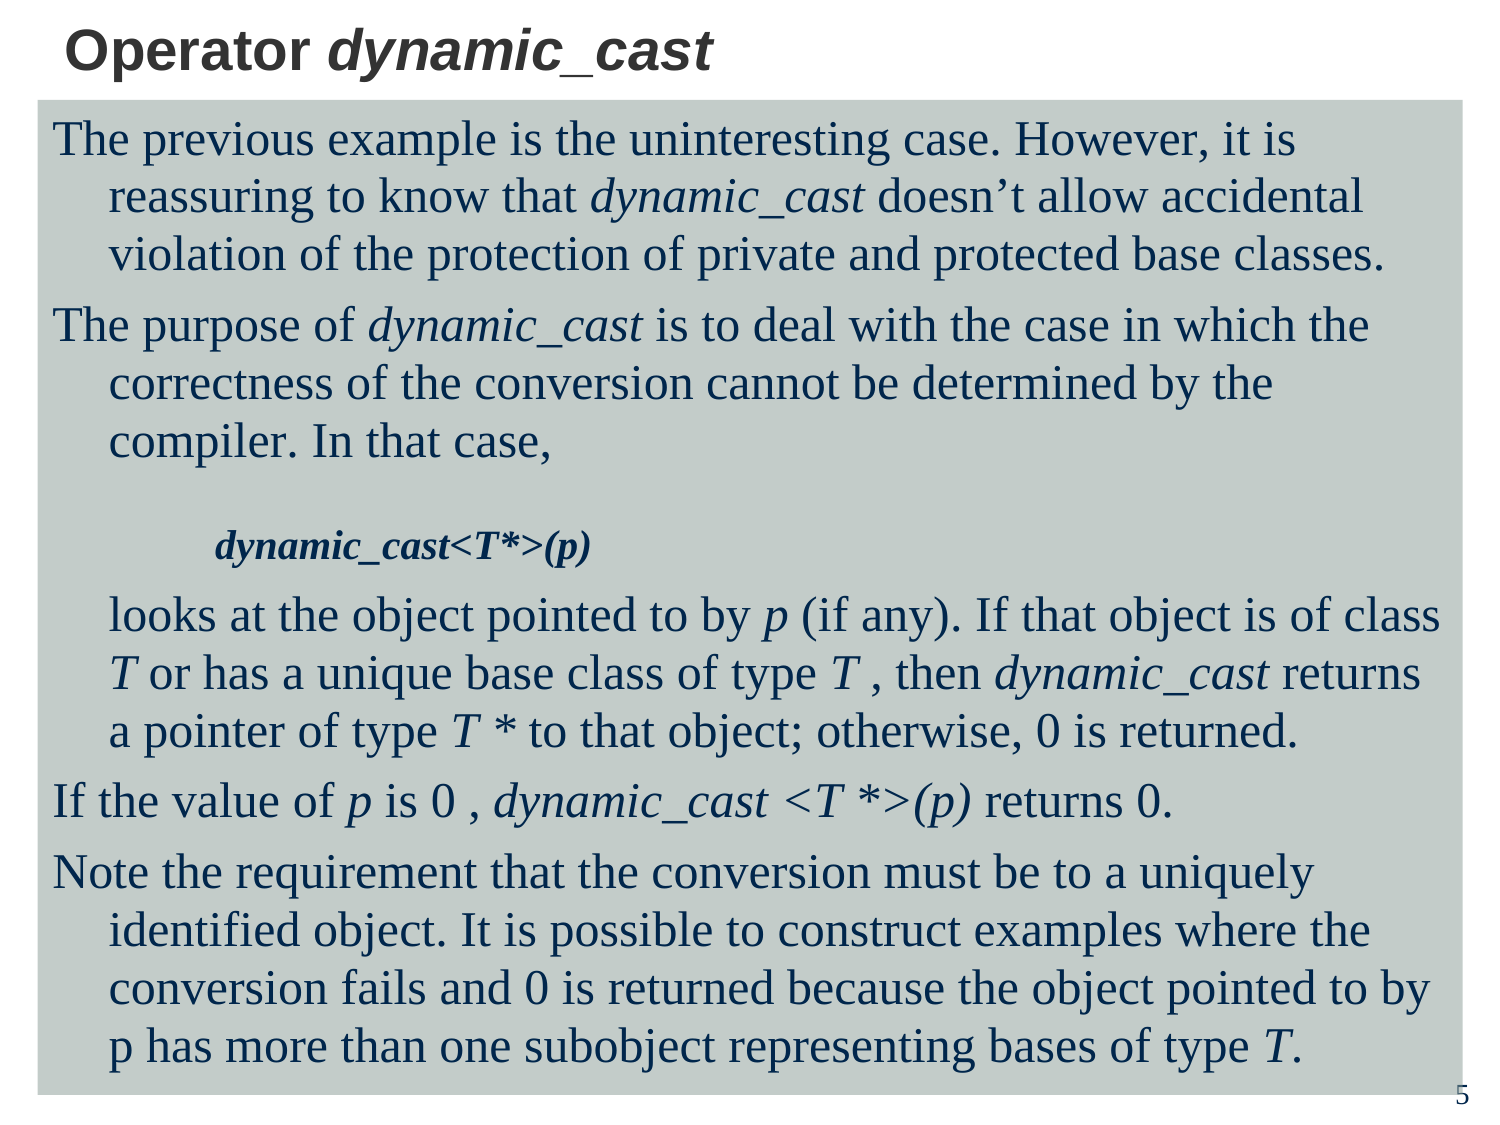

# Operator dynamic_cast
The previous example is the uninteresting case. However, it is reassuring to know that dynamic_cast doesn’t allow accidental violation of the protection of private and protected base classes.
The purpose of dynamic_cast is to deal with the case in which the correctness of the conversion cannot be determined by the compiler. In that case,
looks at the object pointed to by p (if any). If that object is of class T or has a unique base class of type T , then dynamic_cast returns a pointer of type T * to that object; otherwise, 0 is returned.
If the value of p is 0 , dynamic_cast <T *>(p) returns 0.
Note the requirement that the conversion must be to a uniquely identified object. It is possible to construct examples where the conversion fails and 0 is returned because the object pointed to by p has more than one subobject representing bases of type T.
dynamic_cast<T*>(p)